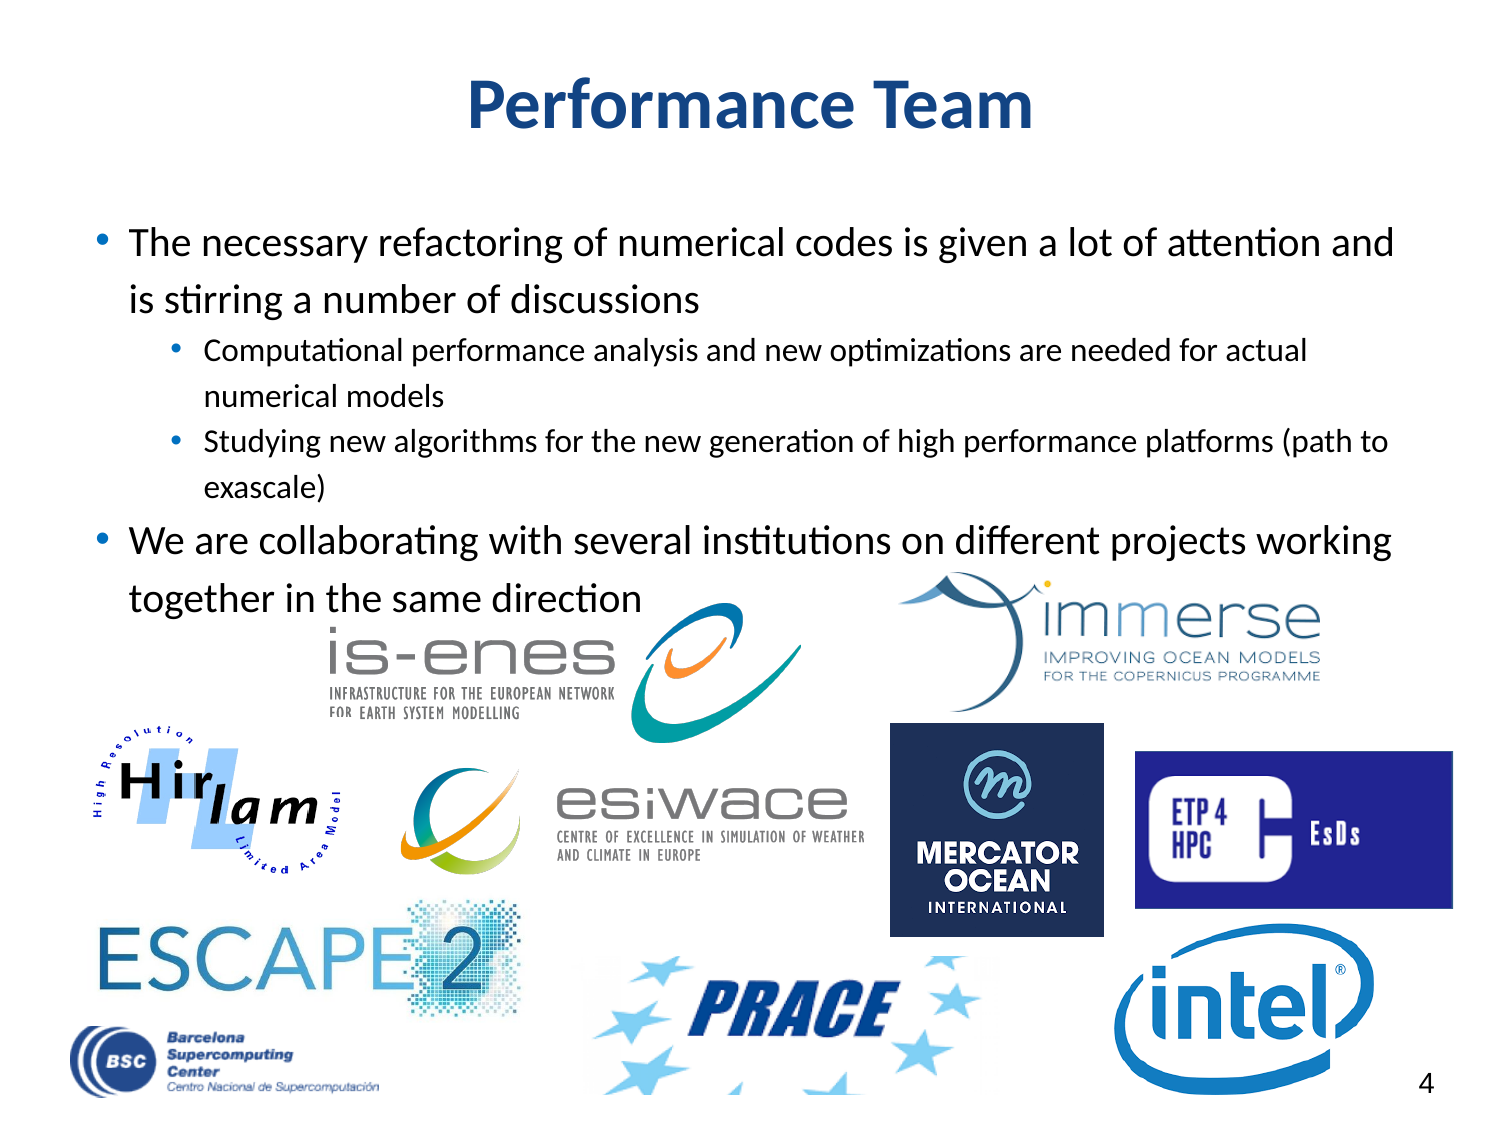

# Performance Team
The necessary refactoring of numerical codes is given a lot of attention and is stirring a number of discussions
Computational performance analysis and new optimizations are needed for actual numerical models
Studying new algorithms for the new generation of high performance platforms (path to exascale)
We are collaborating with several institutions on different projects working together in the same direction